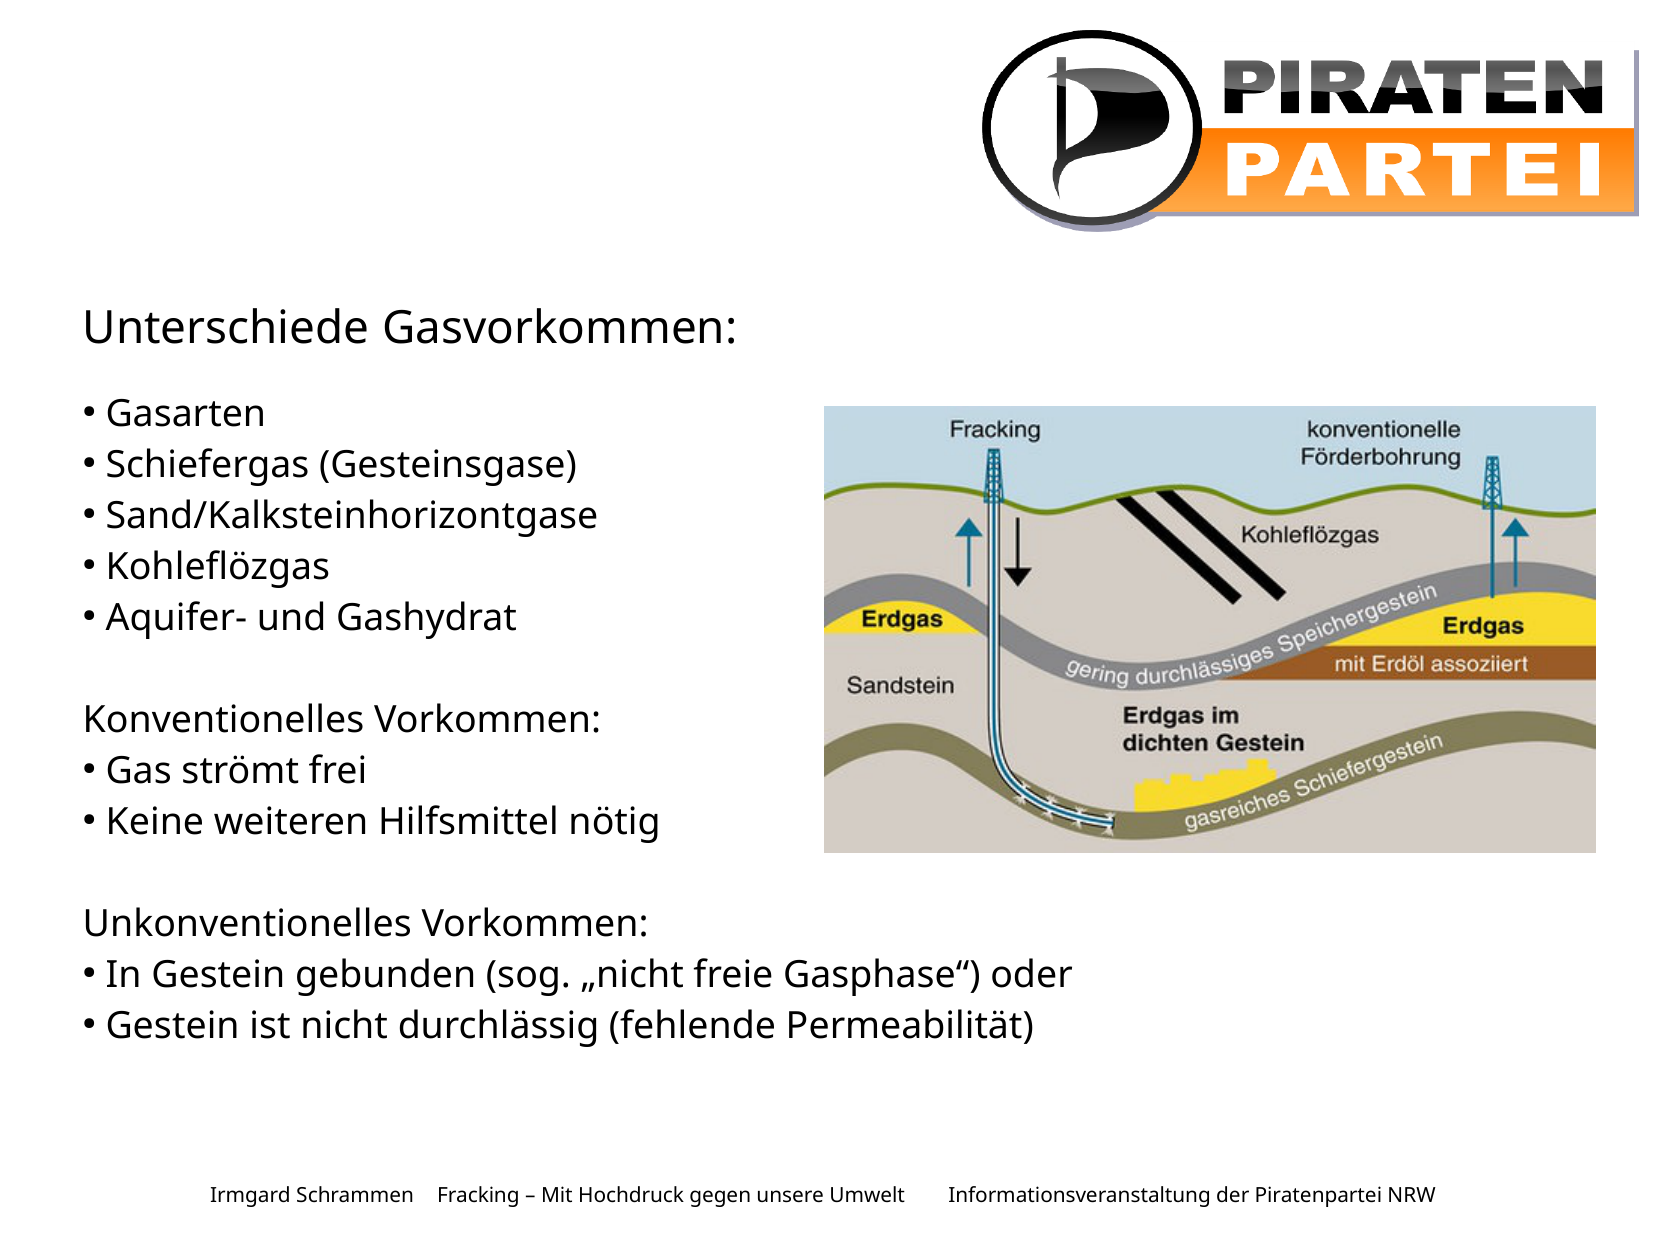

#
Unterschiede Gasvorkommen:
 Gasarten
 Schiefergas (Gesteinsgase)
 Sand/Kalksteinhorizontgase
 Kohleflözgas
 Aquifer- und Gashydrat
Konventionelles Vorkommen:
 Gas strömt frei
 Keine weiteren Hilfsmittel nötig
Unkonventionelles Vorkommen:
 In Gestein gebunden (sog. „nicht freie Gasphase“) oder
 Gestein ist nicht durchlässig (fehlende Permeabilität)
Irmgard Schrammen	 Fracking – Mit Hochdruck gegen unsere Umwelt 	Informationsveranstaltung der Piratenpartei NRW